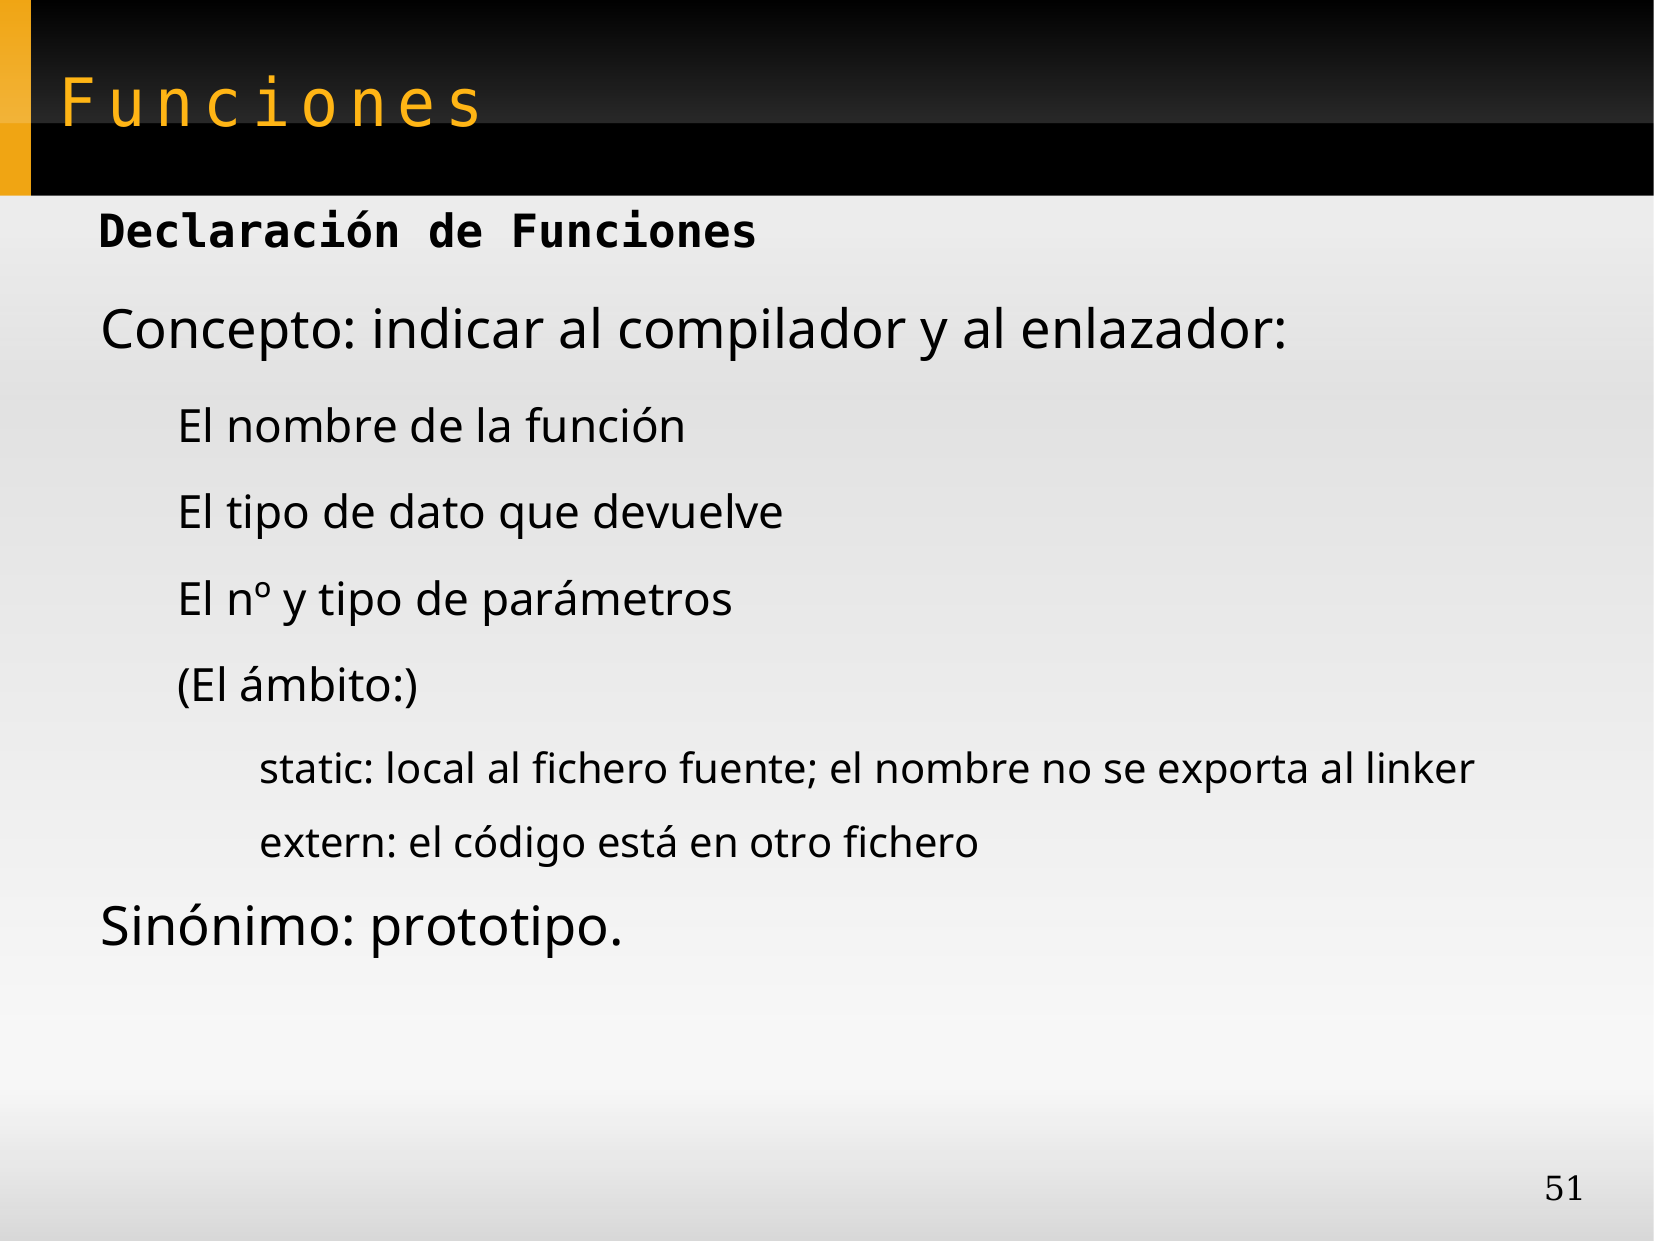

# Funciones
Declaración de Funciones
Concepto: indicar al compilador y al enlazador:
El nombre de la función
El tipo de dato que devuelve
El nº y tipo de parámetros
(El ámbito:)
static: local al fichero fuente; el nombre no se exporta al linker
extern: el código está en otro fichero
Sinónimo: prototipo.
51